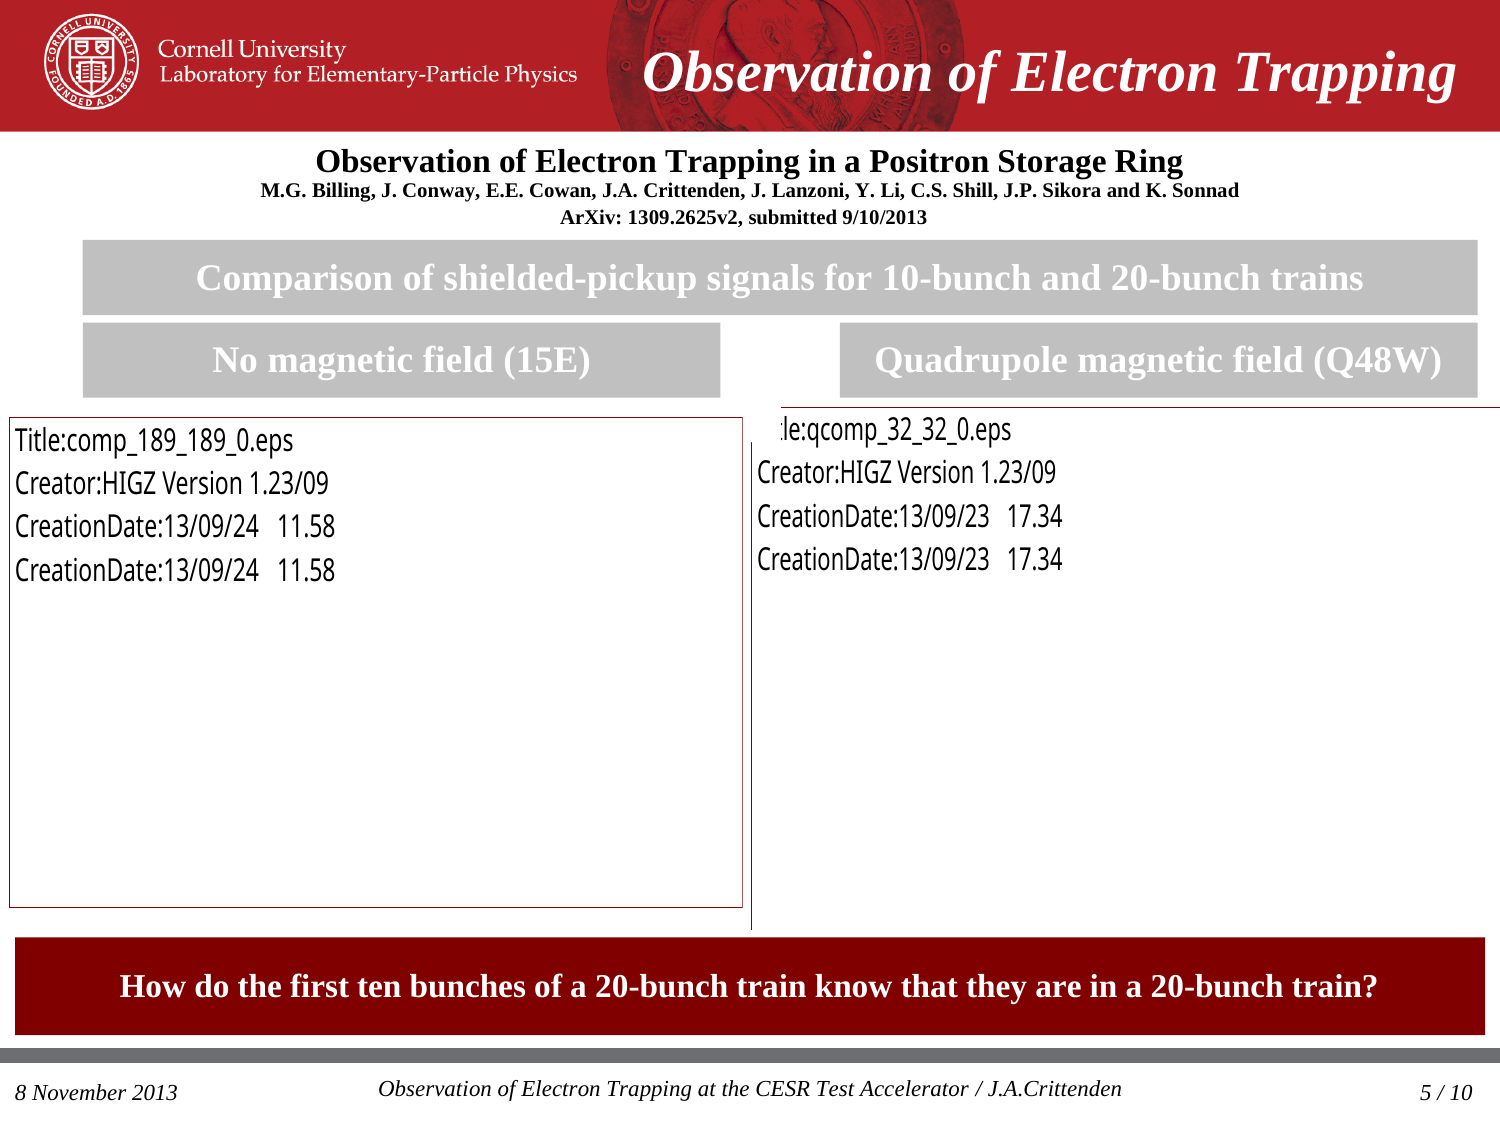

# Observation of Electron Trapping
Observation of Electron Trapping in a Positron Storage Ring
M.G. Billing, J. Conway, E.E. Cowan, J.A. Crittenden, J. Lanzoni, Y. Li, C.S. Shill, J.P. Sikora and K. Sonnad
ArXiv: 1309.2625v2, submitted 9/10/2013
Comparison of shielded-pickup signals for 10-bunch and 20-bunch trains
No magnetic field (15E)
Quadrupole magnetic field (Q48W)
How do the first ten bunches of a 20-bunch train know that they are in a 20-bunch train?